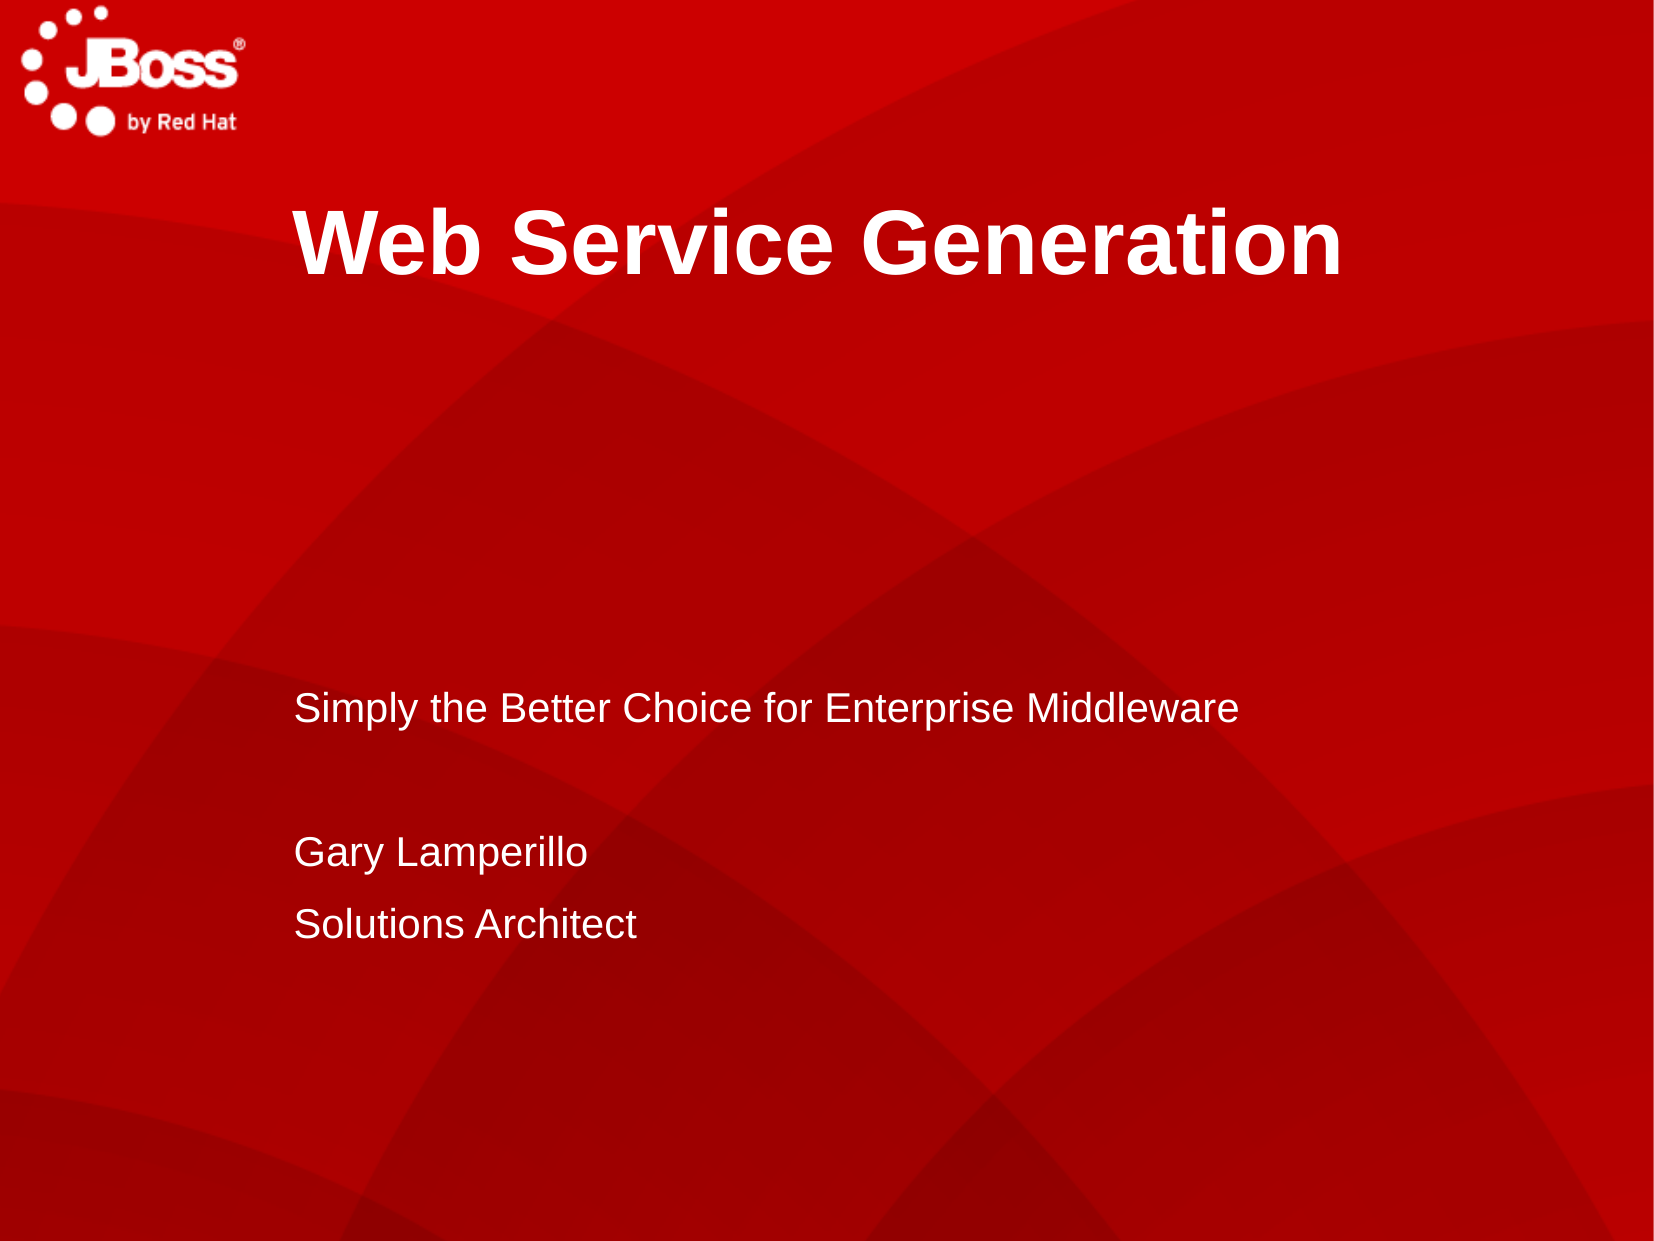

# Web Service Generation
Simply the Better Choice for Enterprise Middleware
Gary Lamperillo
Solutions Architect